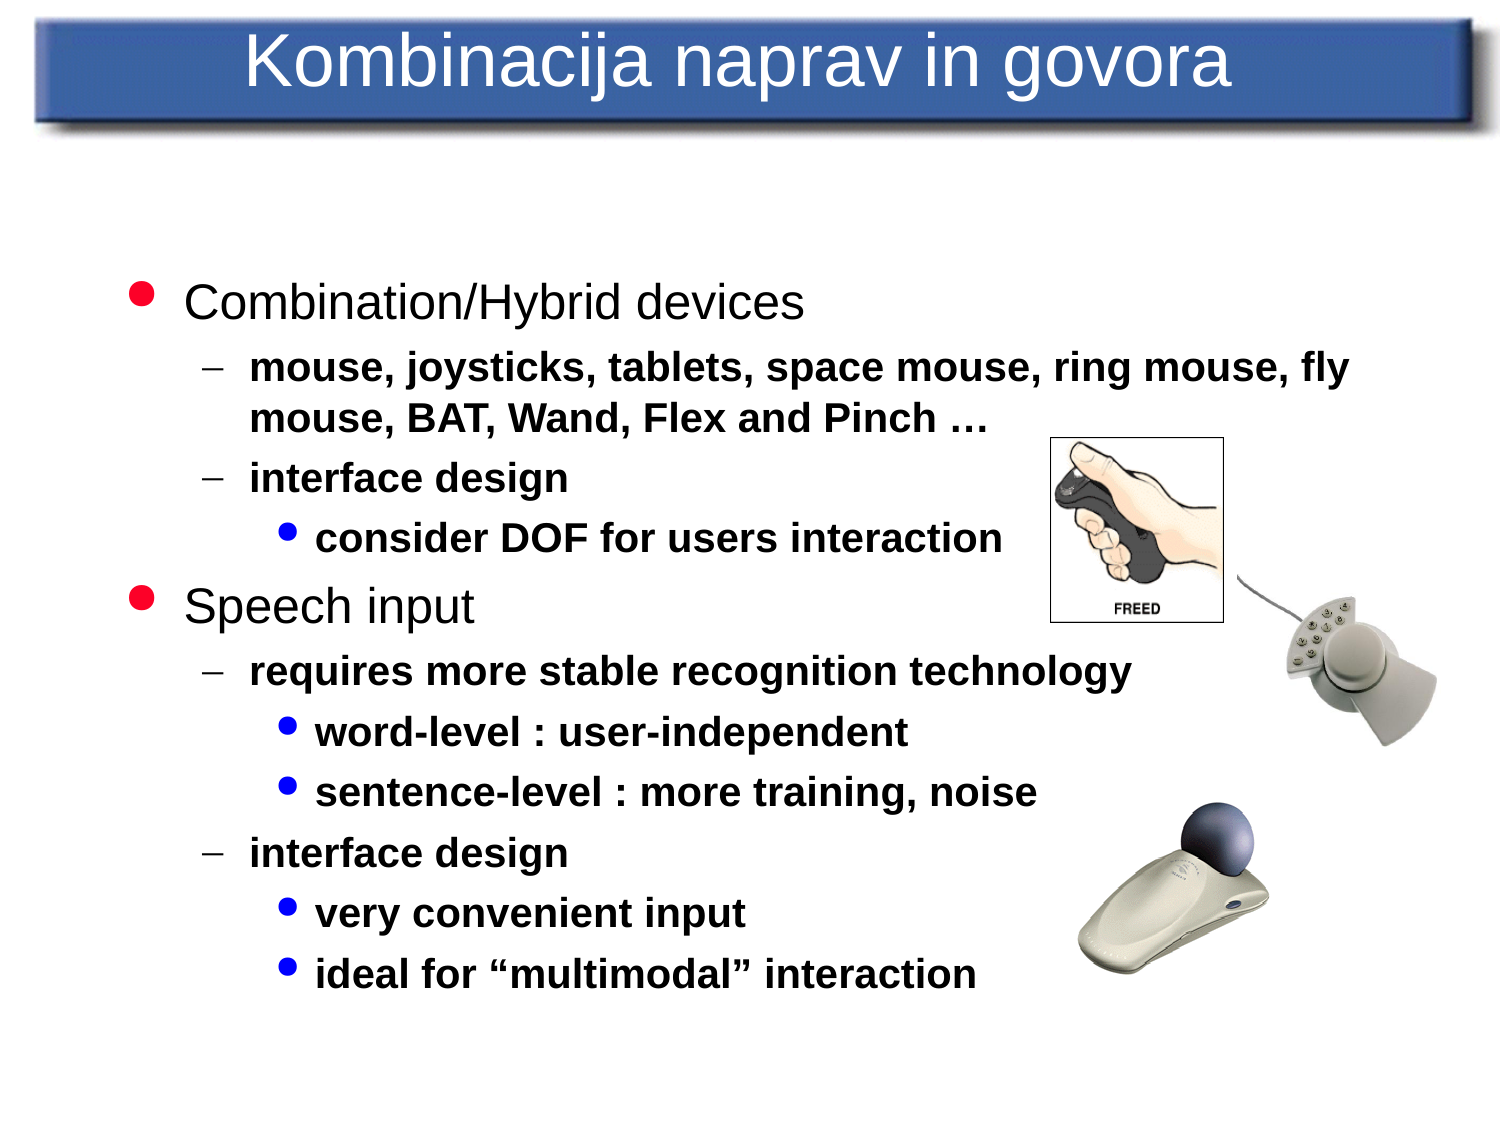

# Kombinacija naprav in govora
Combination/Hybrid devices
mouse, joysticks, tablets, space mouse, ring mouse, fly mouse, BAT, Wand, Flex and Pinch …
interface design
consider DOF for users interaction
Speech input
requires more stable recognition technology
word-level : user-independent
sentence-level : more training, noise
interface design
very convenient input
ideal for “multimodal” interaction